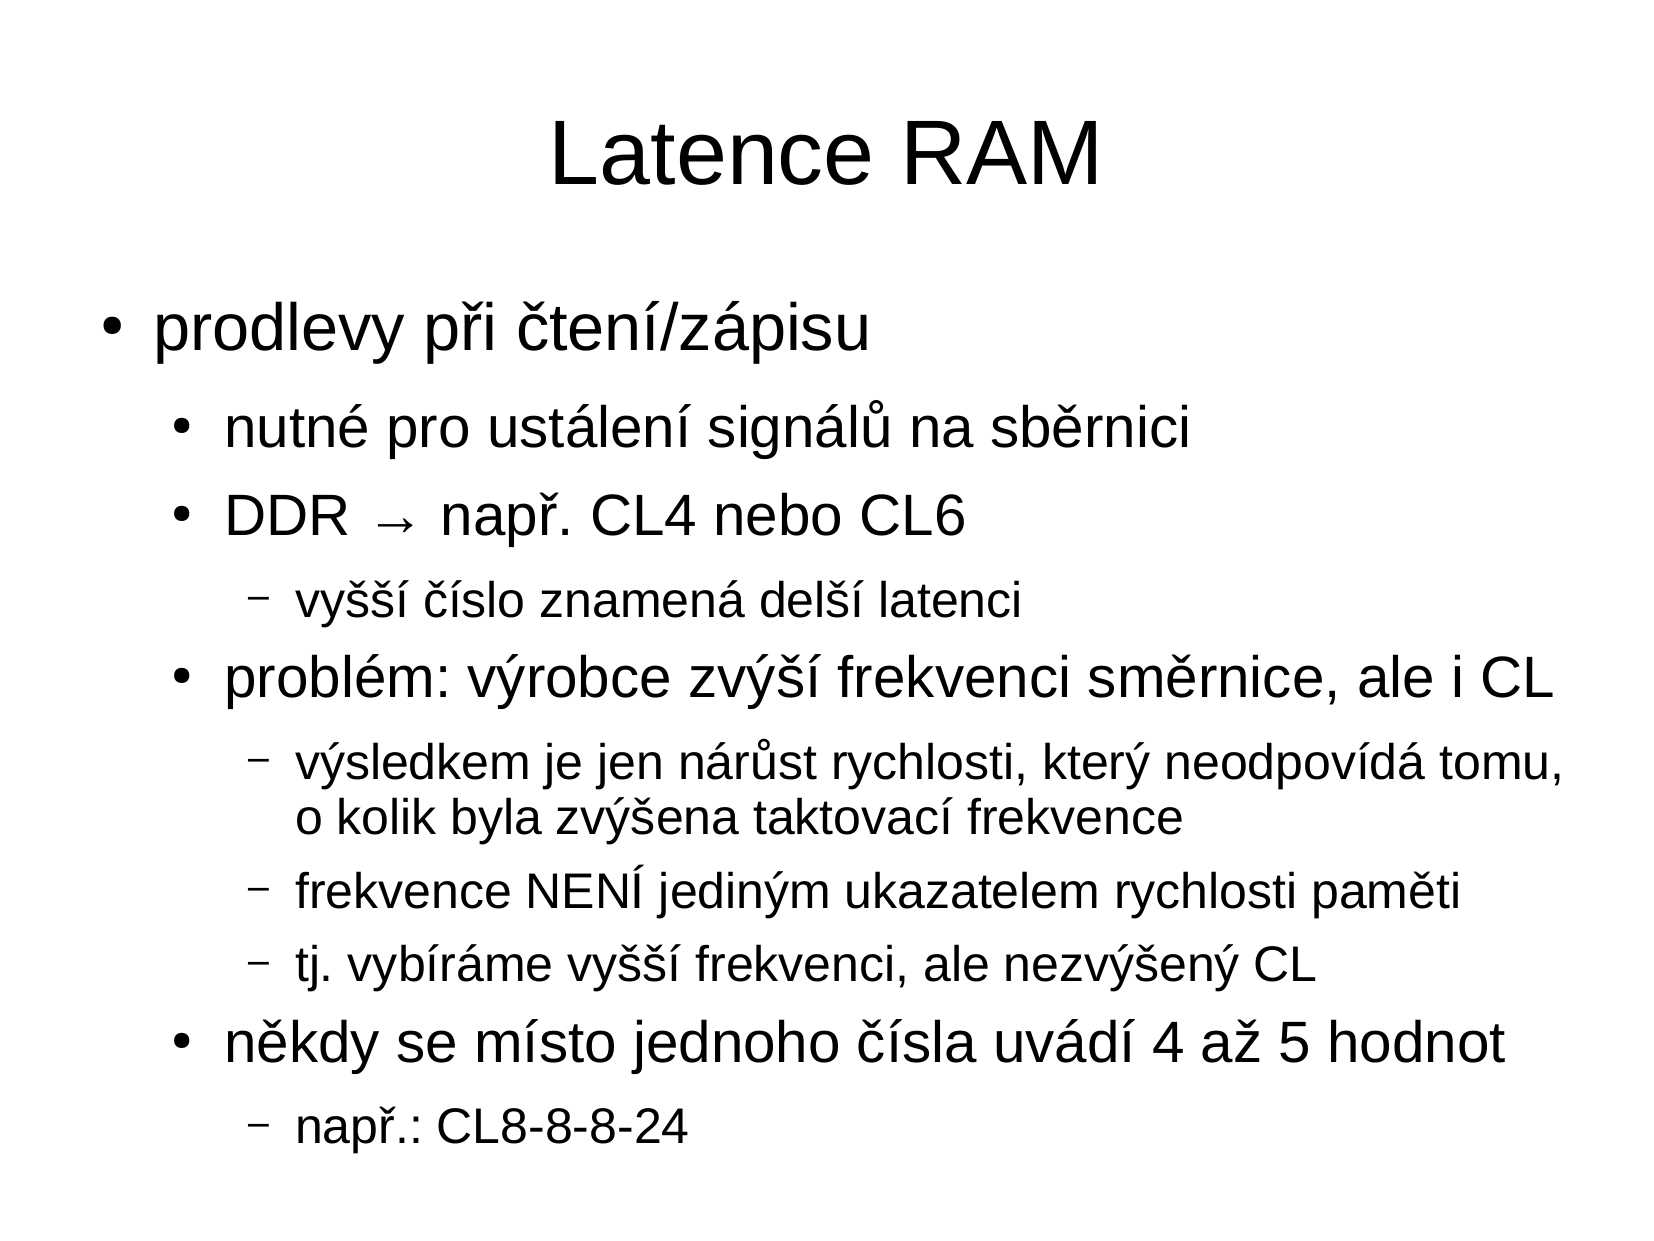

# Latence RAM
prodlevy při čtení/zápisu
nutné pro ustálení signálů na sběrnici
DDR → např. CL4 nebo CL6
vyšší číslo znamená delší latenci
problém: výrobce zvýší frekvenci směrnice, ale i CL
výsledkem je jen nárůst rychlosti, který neodpovídá tomu, o kolik byla zvýšena taktovací frekvence
frekvence NENÍ jediným ukazatelem rychlosti paměti
tj. vybíráme vyšší frekvenci, ale nezvýšený CL
někdy se místo jednoho čísla uvádí 4 až 5 hodnot
např.: CL8-8-8-24